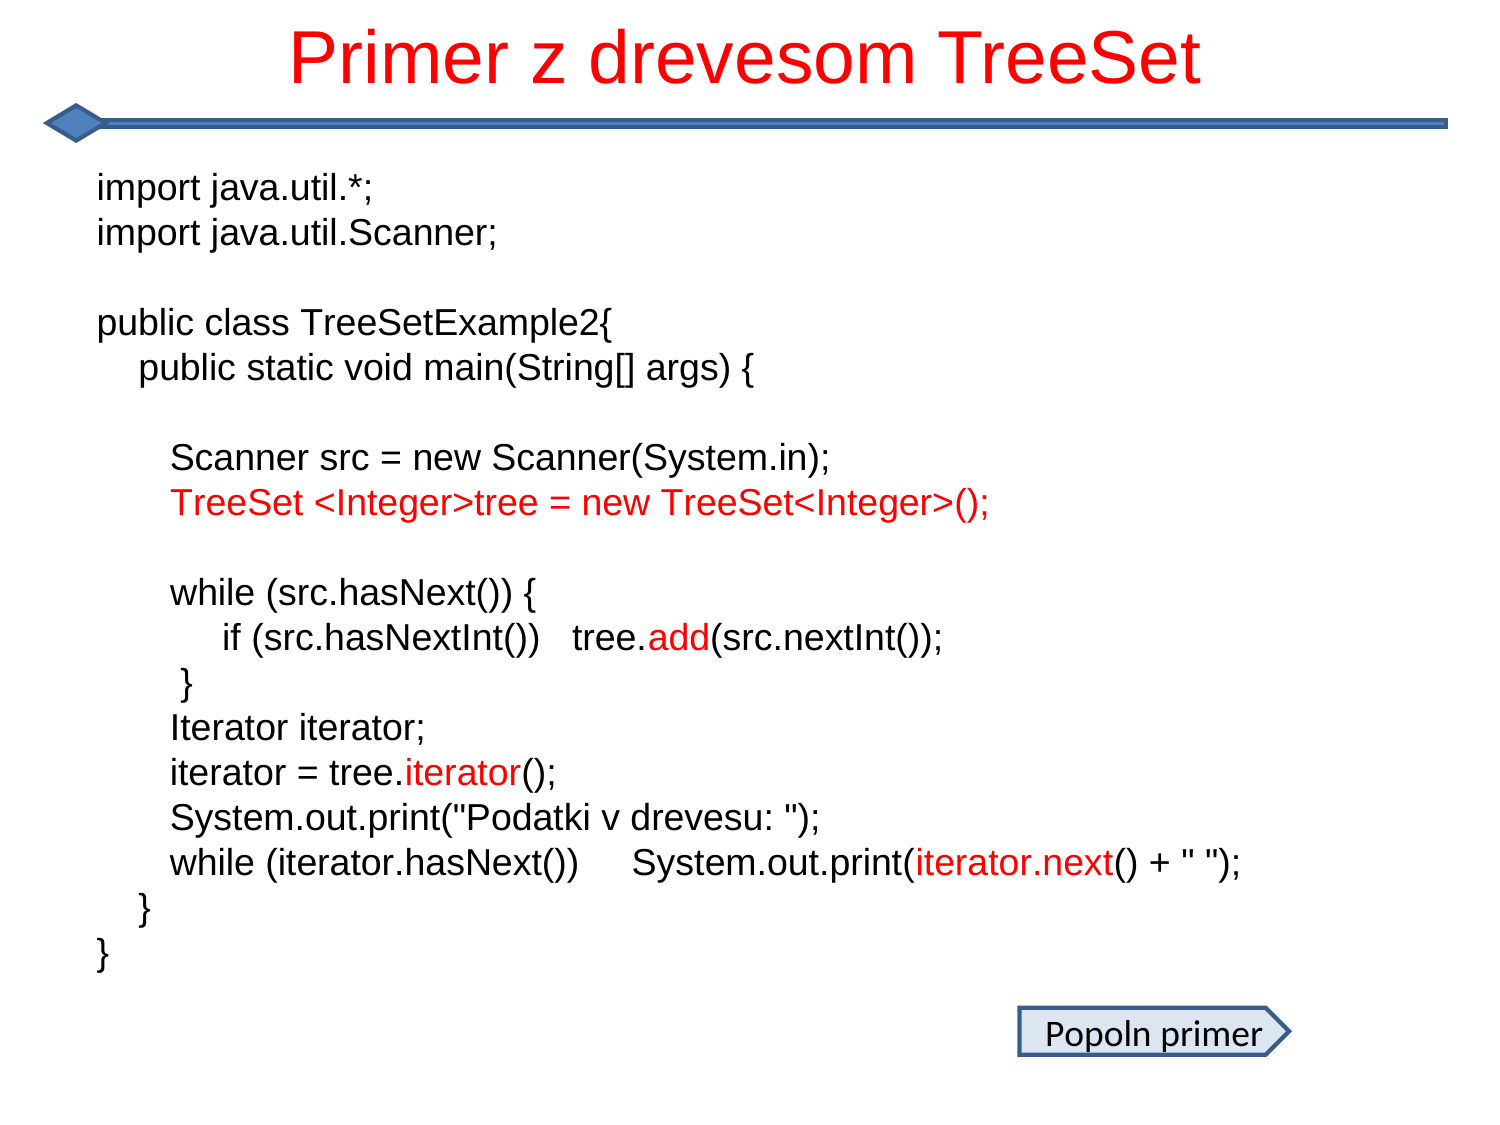

# Primer z drevesom TreeSet
import java.util.*;
import java.util.Scanner;
public class TreeSetExample2{
 public static void main(String[] args) {
 Scanner src = new Scanner(System.in);
 TreeSet <Integer>tree = new TreeSet<Integer>();
 while (src.hasNext()) {
 if (src.hasNextInt()) tree.add(src.nextInt());
 }
 Iterator iterator;
 iterator = tree.iterator();
 System.out.print("Podatki v drevesu: ");
 while (iterator.hasNext()) System.out.print(iterator.next() + " ");
 }
}
Popoln primer